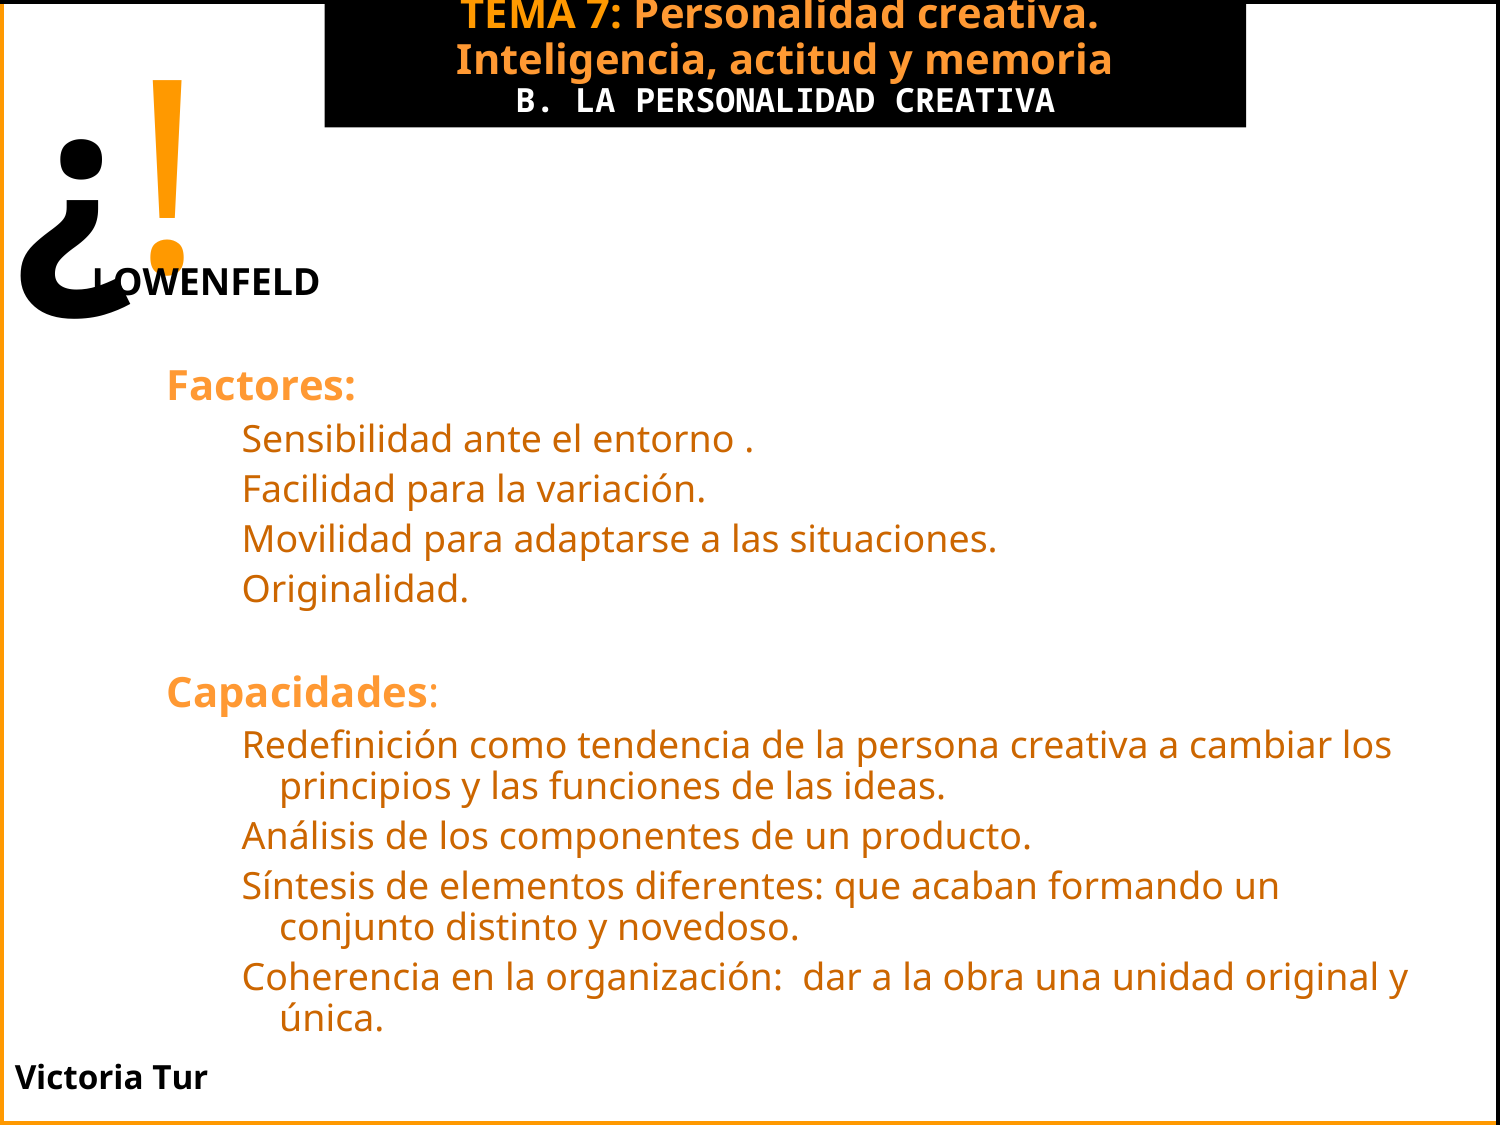

#
LOWENFELD
Factores:
Sensibilidad ante el entorno .
Facilidad para la variación.
Movilidad para adaptarse a las situaciones.
Originalidad.
Capacidades:
Redefinición como tendencia de la persona creativa a cambiar los principios y las funciones de las ideas.
Análisis de los componentes de un producto.
Síntesis de elementos diferentes: que acaban formando un conjunto distinto y novedoso.
Coherencia en la organización: dar a la obra una unidad original y única.